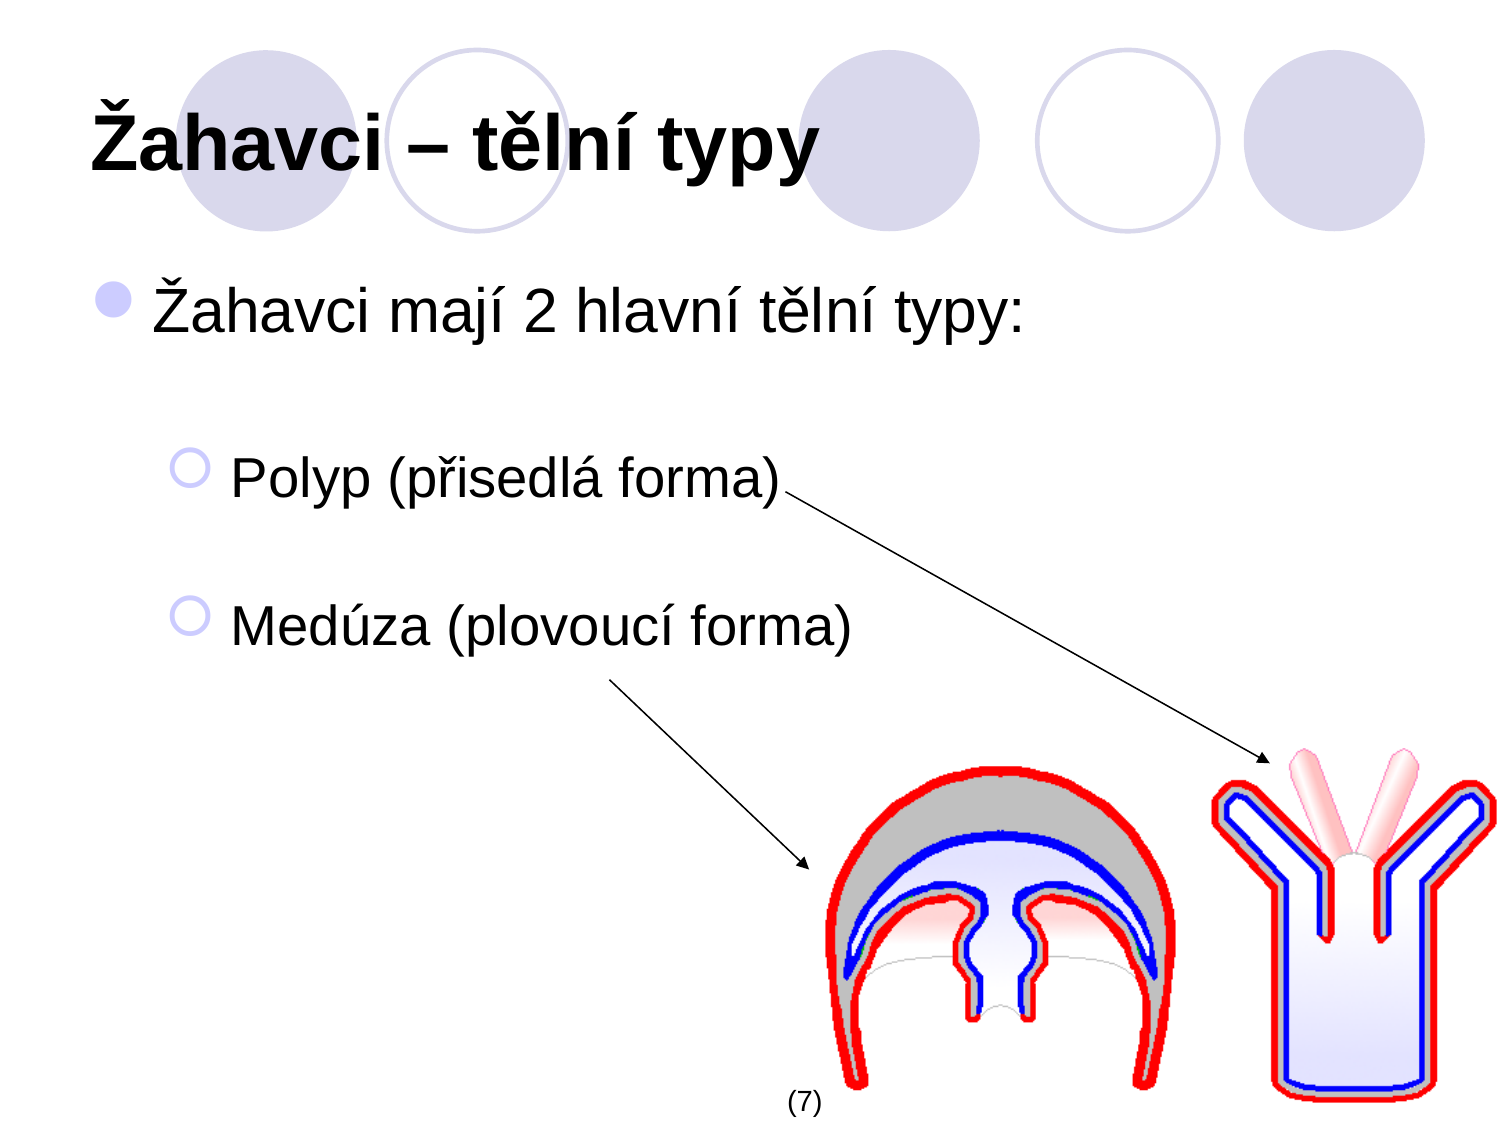

# Žahavci – tělní typy
Žahavci mají 2 hlavní tělní typy:
 Polyp (přisedlá forma)
 Medúza (plovoucí forma)
(7)